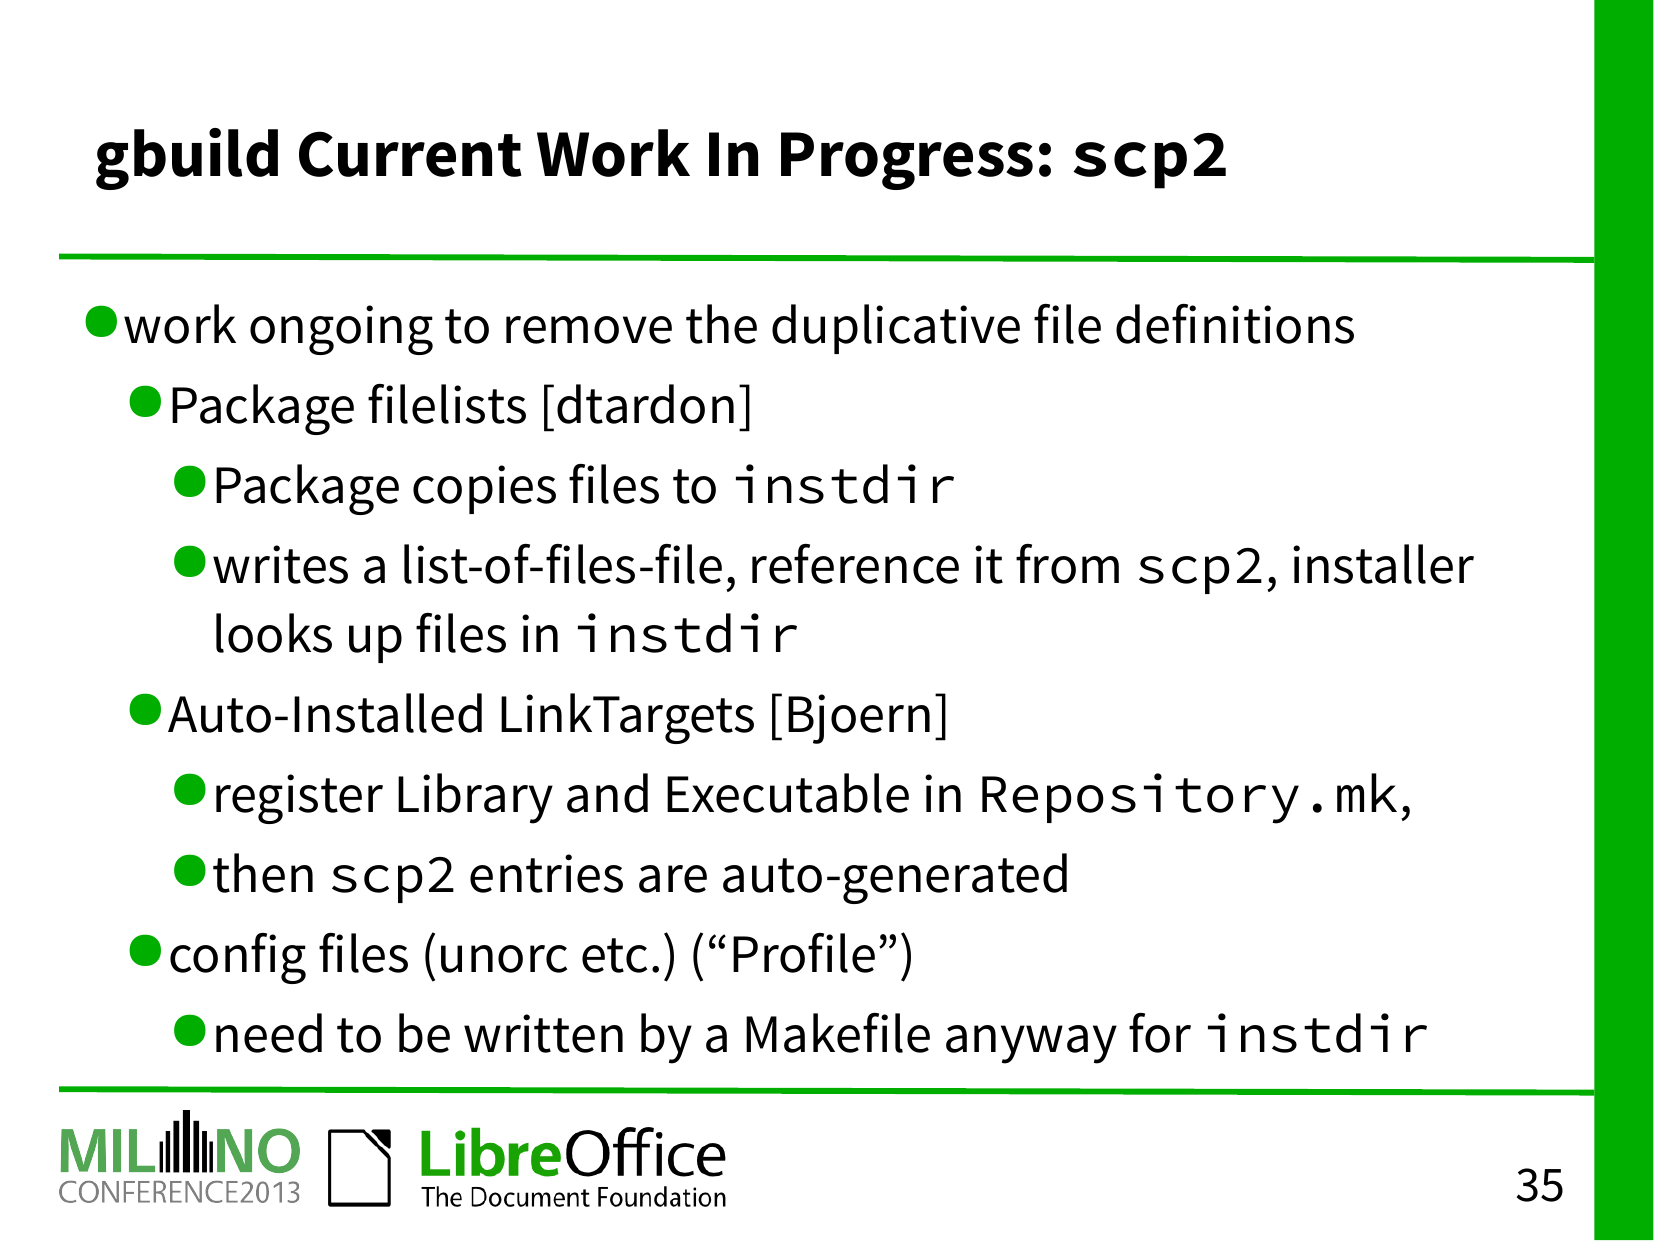

# gbuild Current Work In Progress: scp2
work ongoing to remove the duplicative file definitions
Package filelists [dtardon]
Package copies files to instdir
writes a list-of-files-file, reference it from scp2, installer looks up files in instdir
Auto-Installed LinkTargets [Bjoern]
register Library and Executable in Repository.mk,
then scp2 entries are auto-generated
config files (unorc etc.) (“Profile”)
need to be written by a Makefile anyway for instdir
35